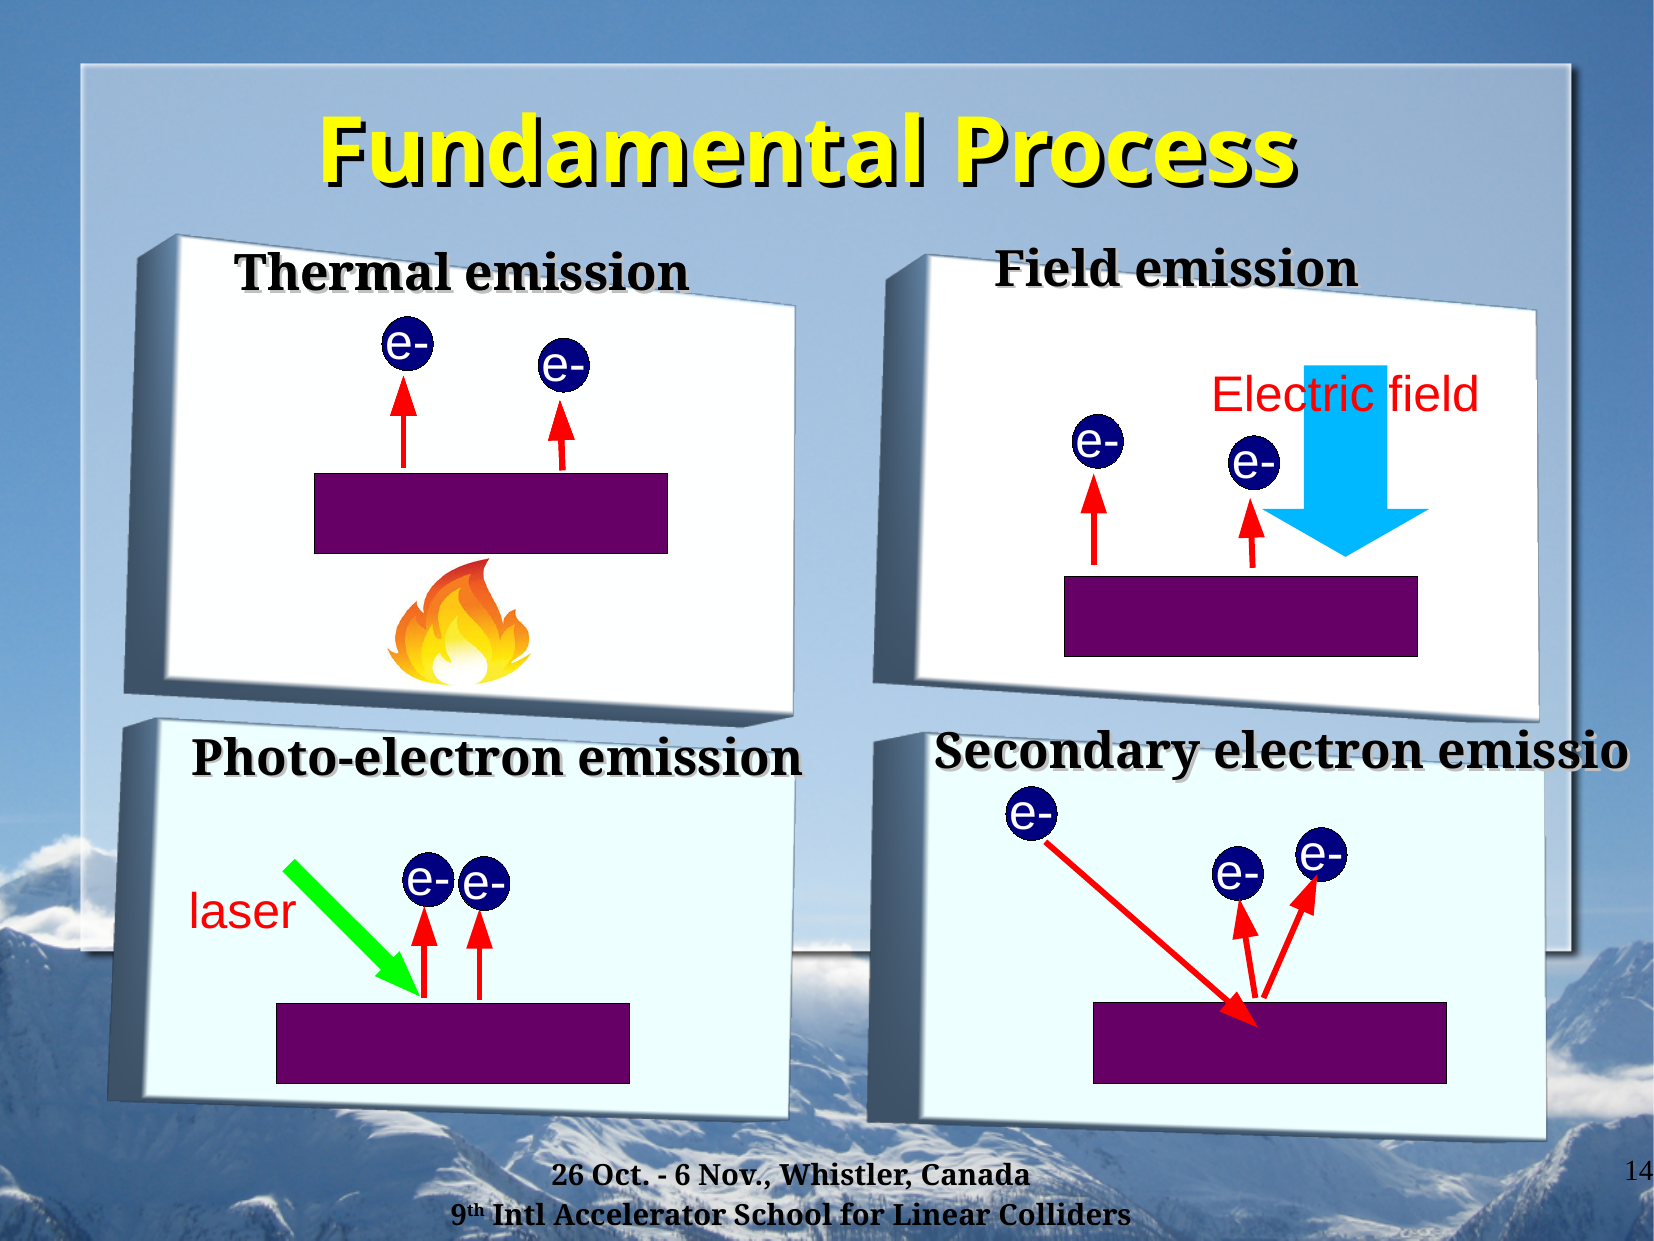

# Fundamental Process
Field emission
Thermal emission
Thermal emission
e-
e-
e-
e-
e-
e-
Electric field
e-
e-
Secondary electron emissio
Photo-electron emission
e-
e-
e-
e-
e-
laser
14